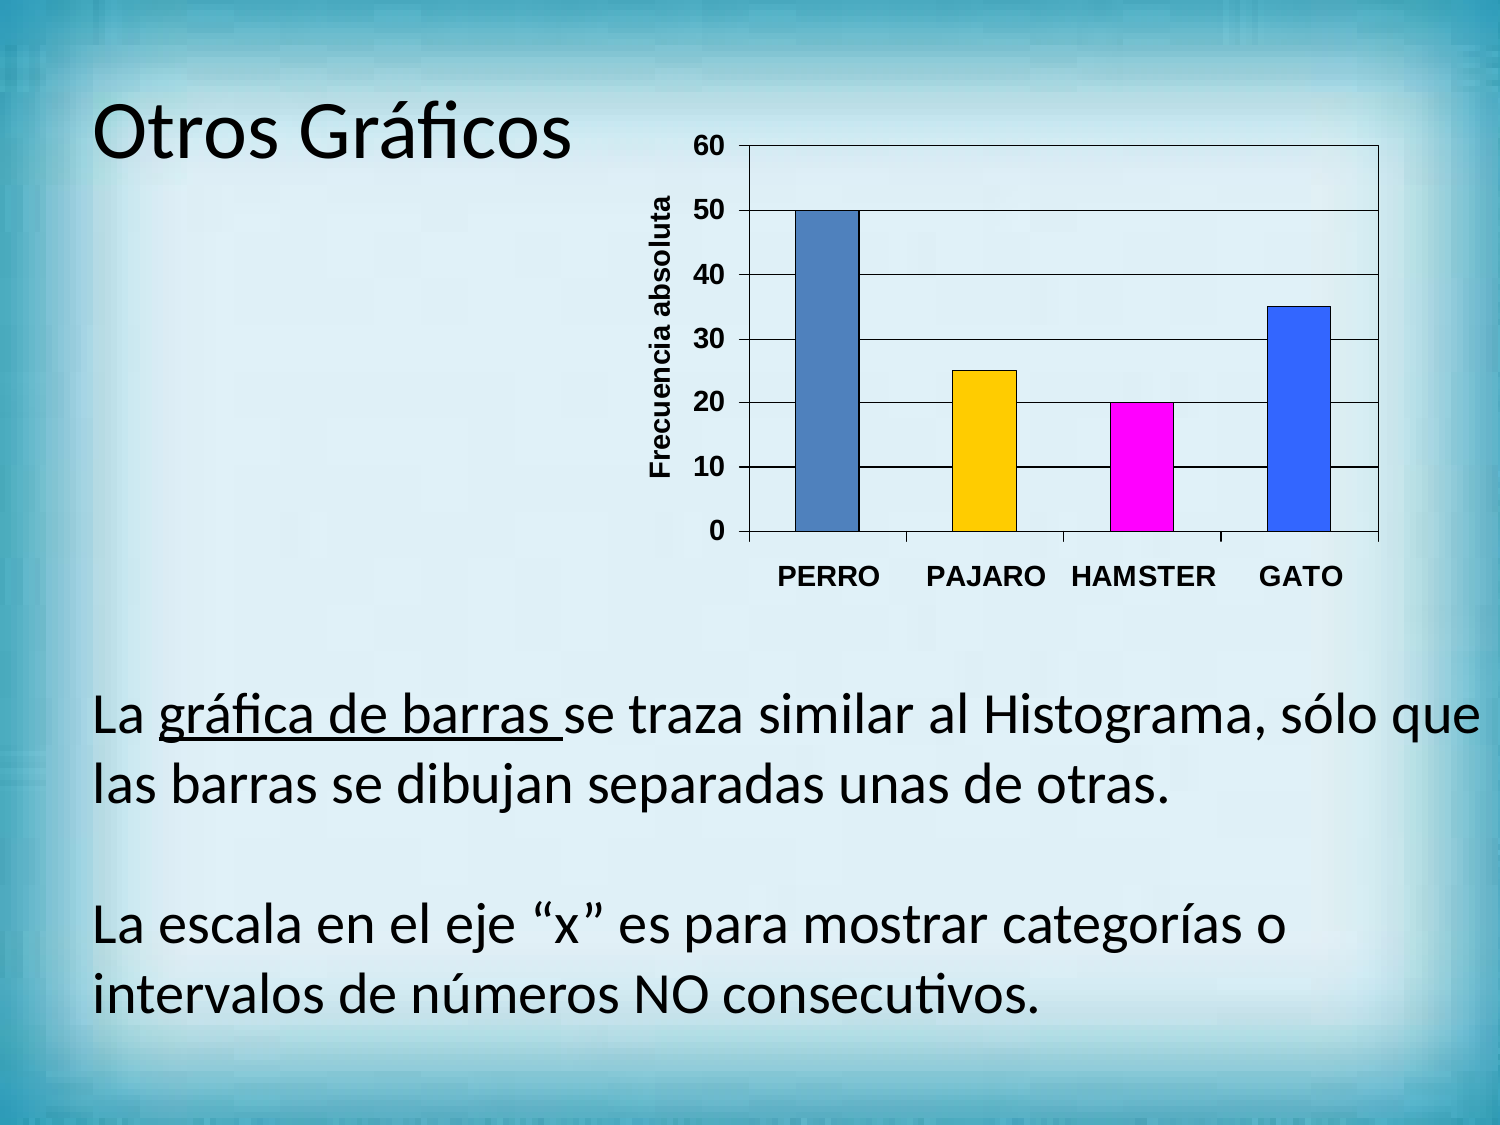

# Otros Gráficos La gráfica de barras se traza similar al Histograma, sólo que las barras se dibujan separadas unas de otras. La escala en el eje “x” es para mostrar categorías o intervalos de números NO consecutivos.